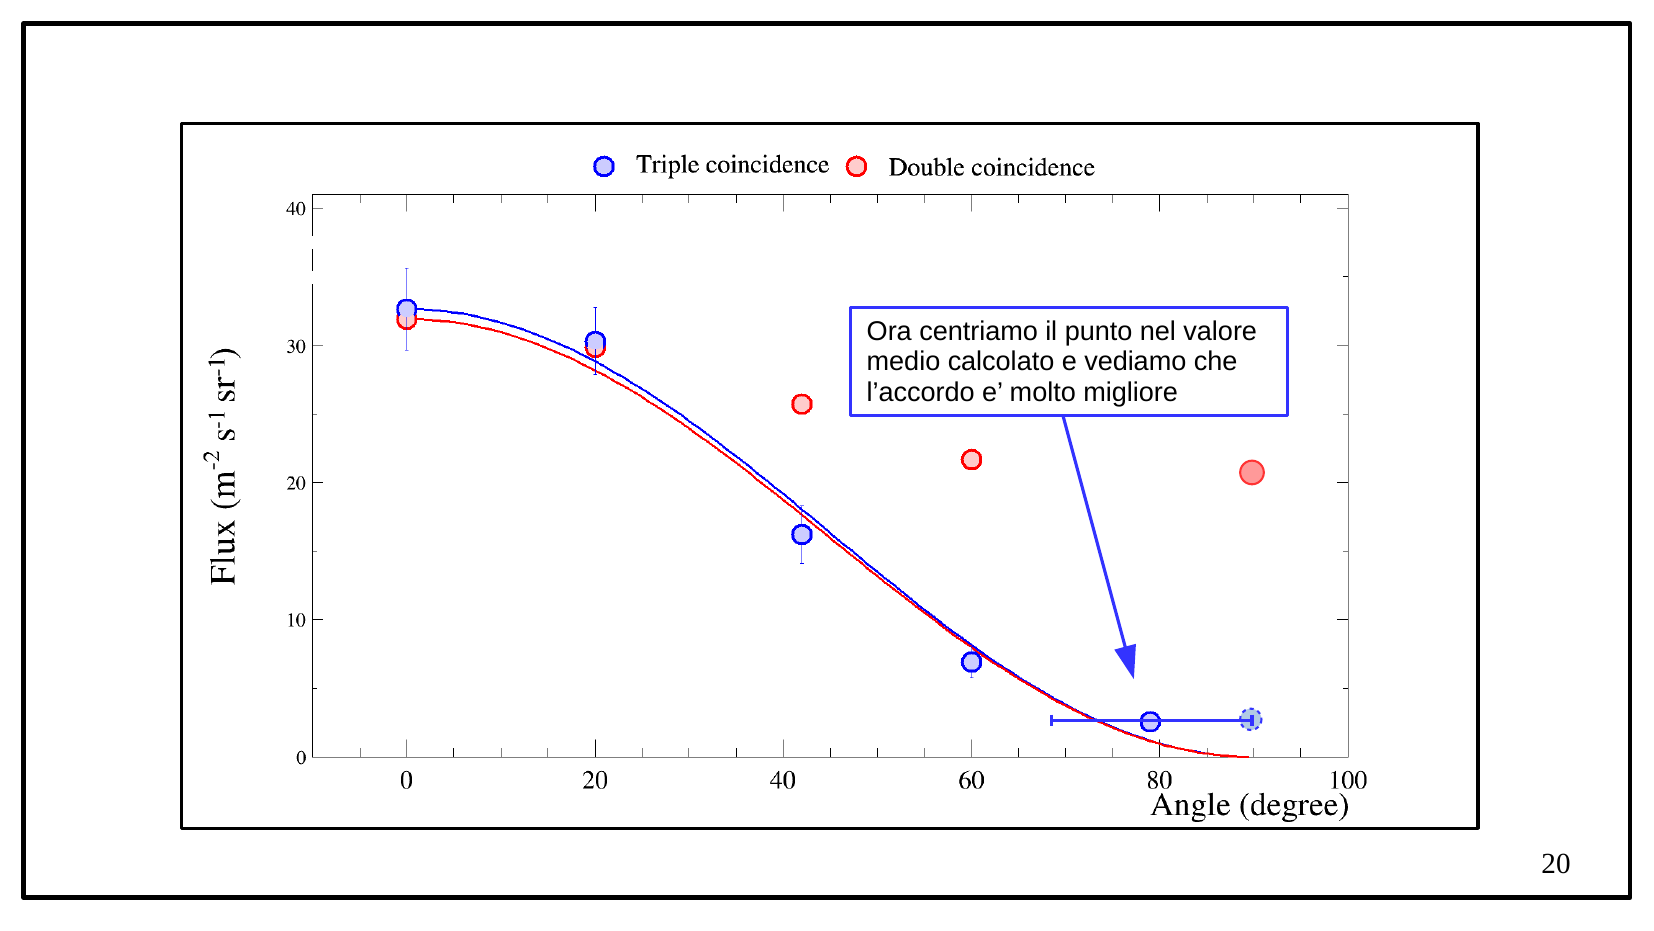

Ora centriamo il punto nel valore medio calcolato e vediamo che l’accordo e’ molto migliore
20